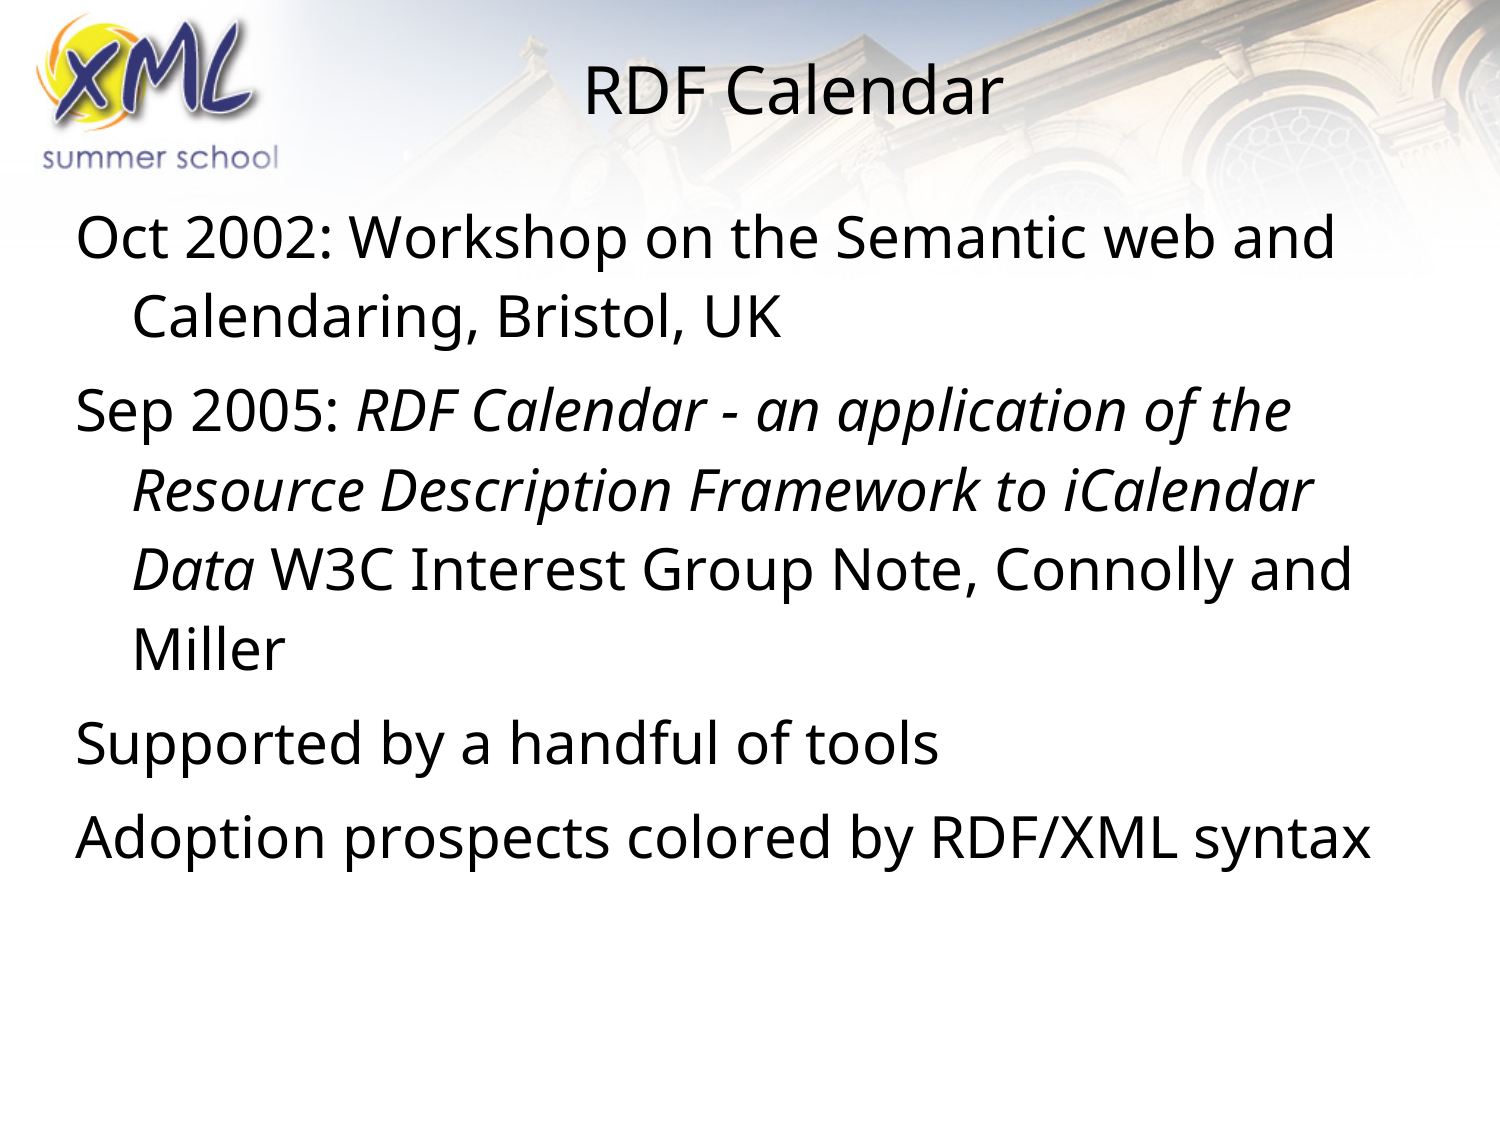

# RDF Calendar
Oct 2002: Workshop on the Semantic web and Calendaring, Bristol, UK
Sep 2005: RDF Calendar - an application of the Resource Description Framework to iCalendar Data W3C Interest Group Note, Connolly and Miller
Supported by a handful of tools
Adoption prospects colored by RDF/XML syntax